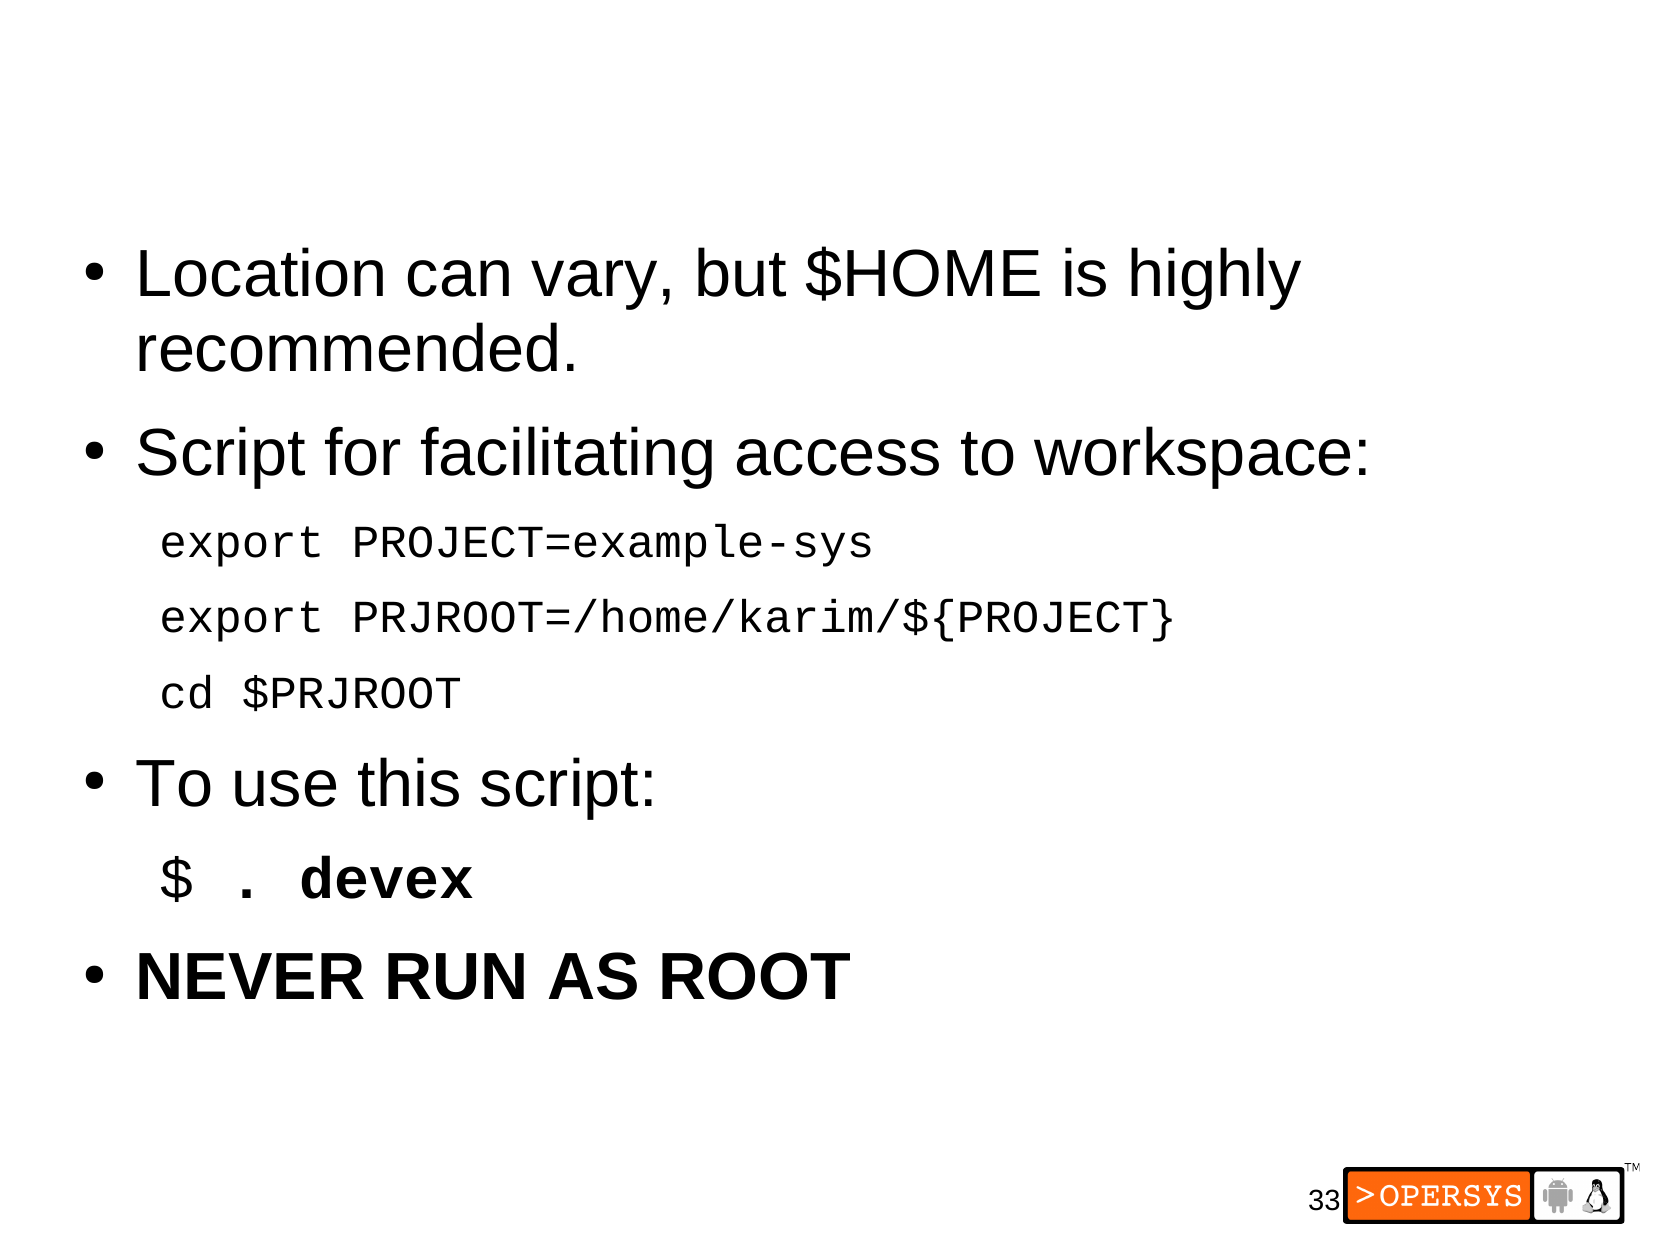

# Location can vary, but $HOME is highly recommended.
Script for facilitating access to workspace:
export PROJECT=example-sys
export PRJROOT=/home/karim/${PROJECT}
cd $PRJROOT
To use this script:
$ . devex
NEVER RUN AS ROOT